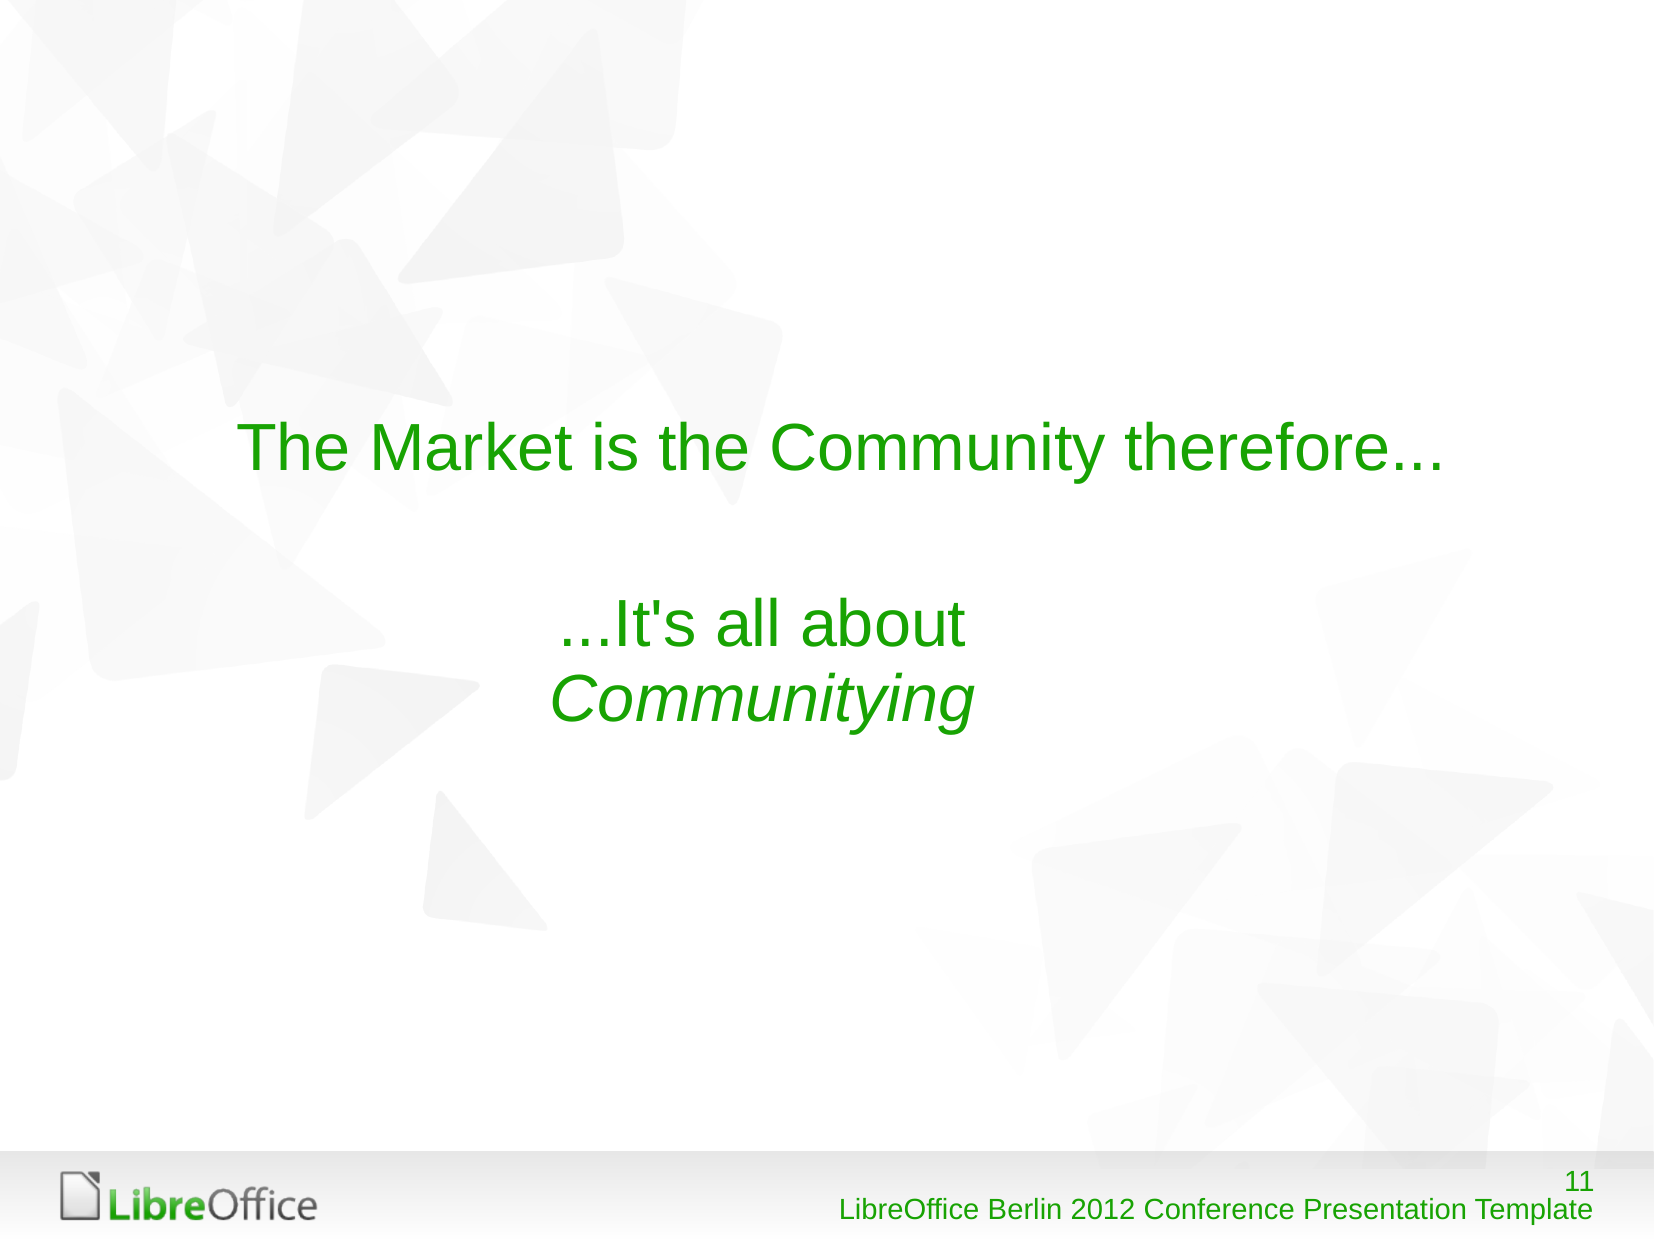

# The Market is the Community therefore...
...It's all about Communitying
11
LibreOffice Berlin 2012 Conference Presentation Template